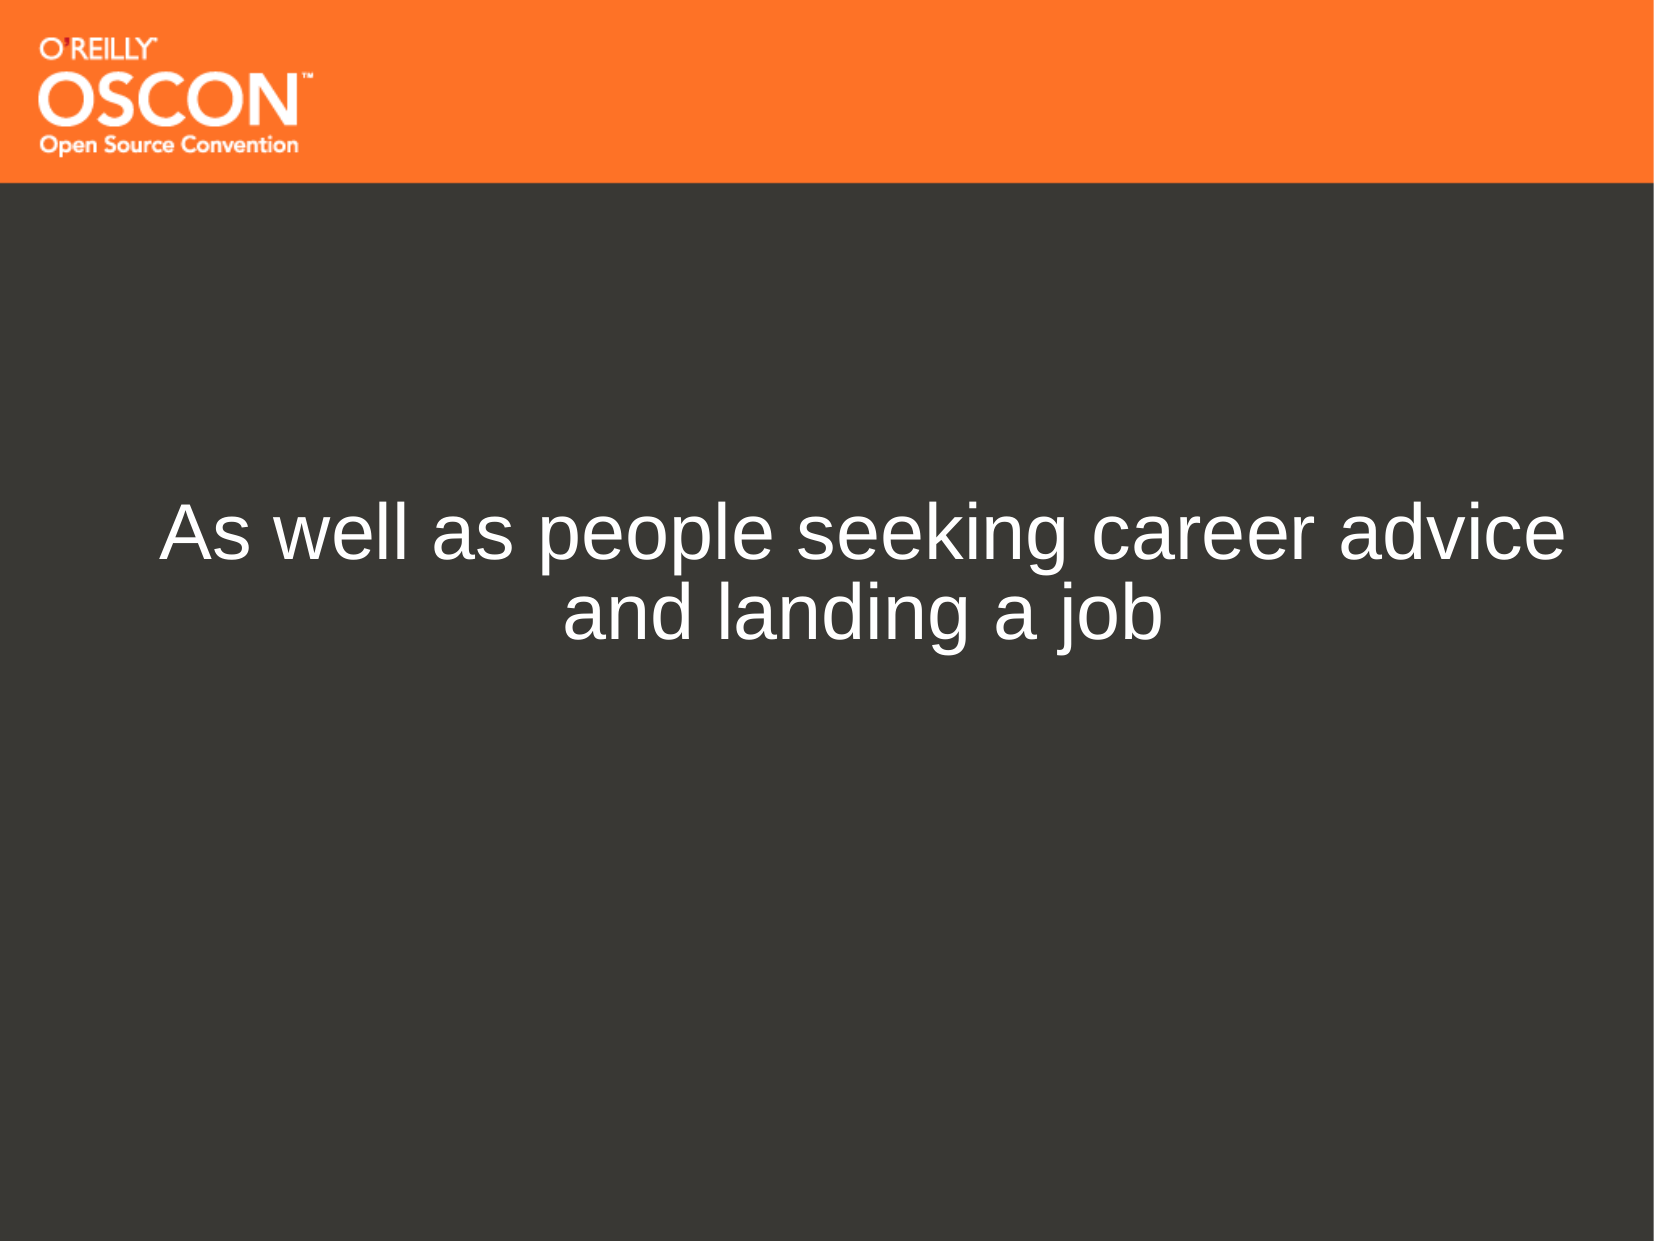

#
As well as people seeking career advice and landing a job